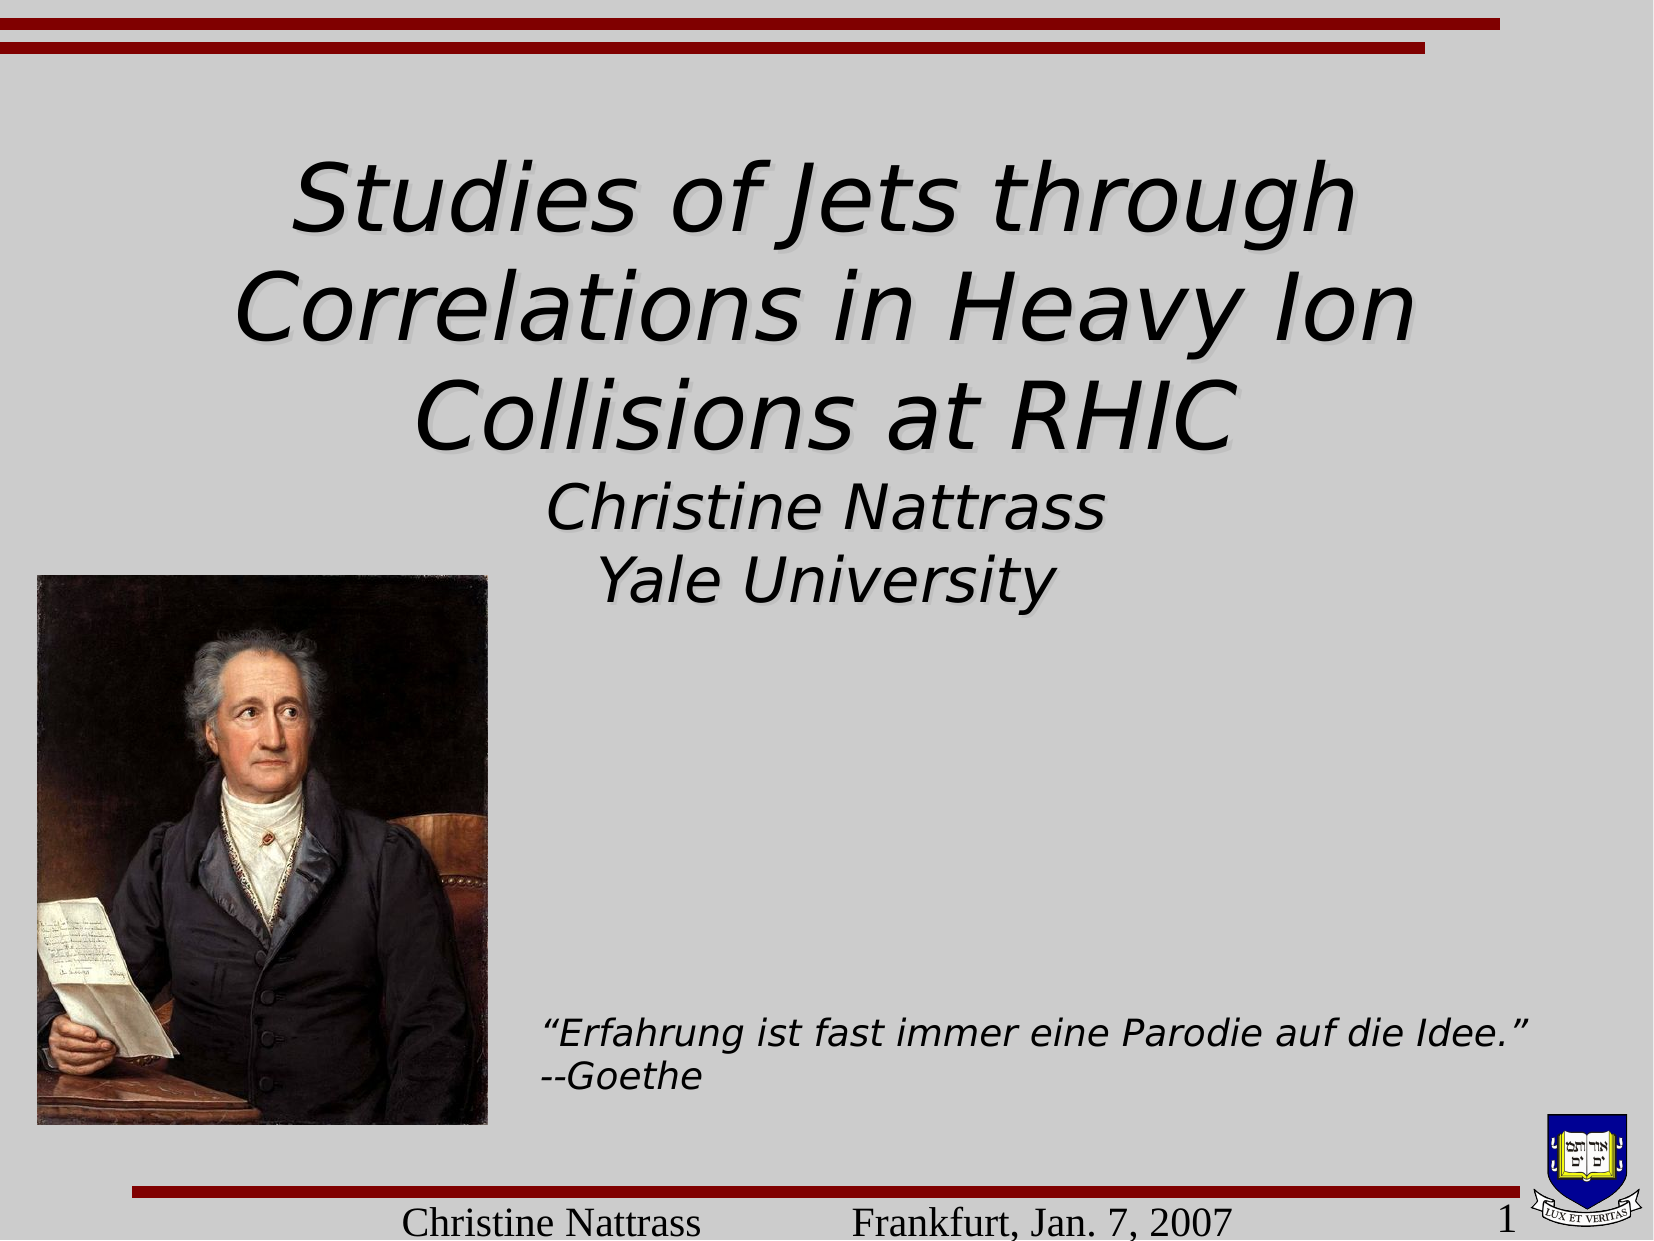

# Studies of Jets through Correlations in Heavy Ion Collisions at RHIC Christine Nattrass Yale University
“Erfahrung ist fast immer eine Parodie auf die Idee.”
--Goethe